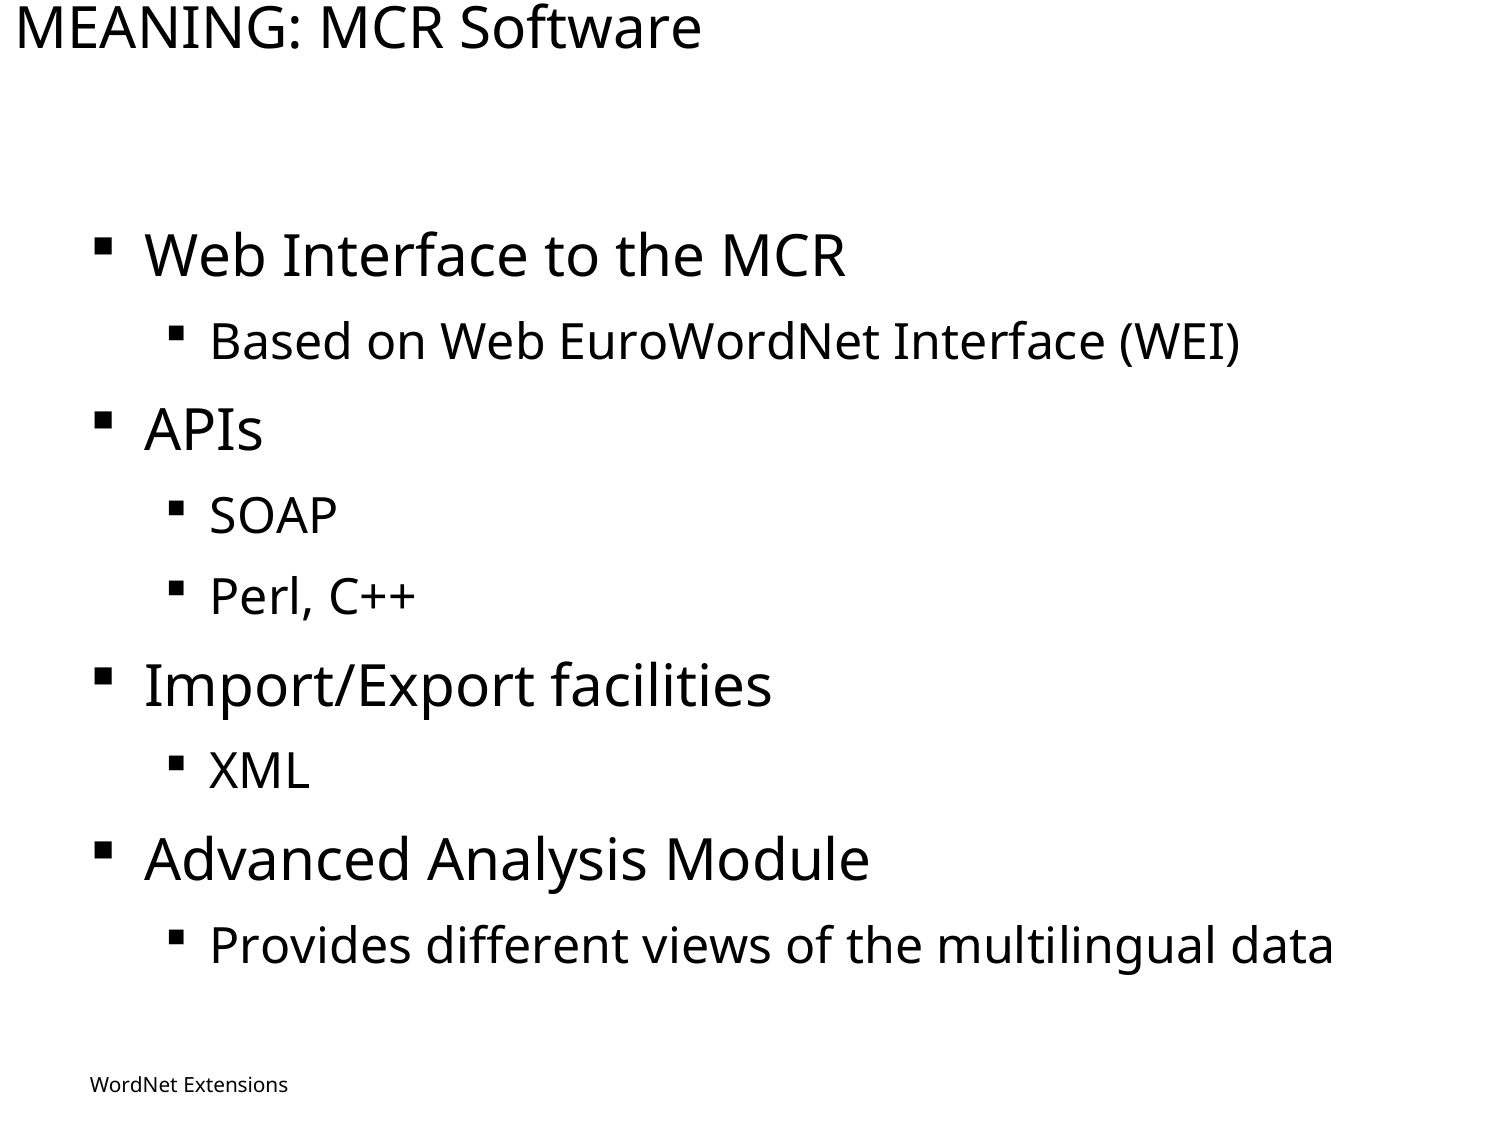

# MEANING: MCR Software
Web Interface to the MCR
Based on Web EuroWordNet Interface (WEI)
APIs
SOAP
Perl, C++
Import/Export facilities
XML
Advanced Analysis Module
Provides different views of the multilingual data